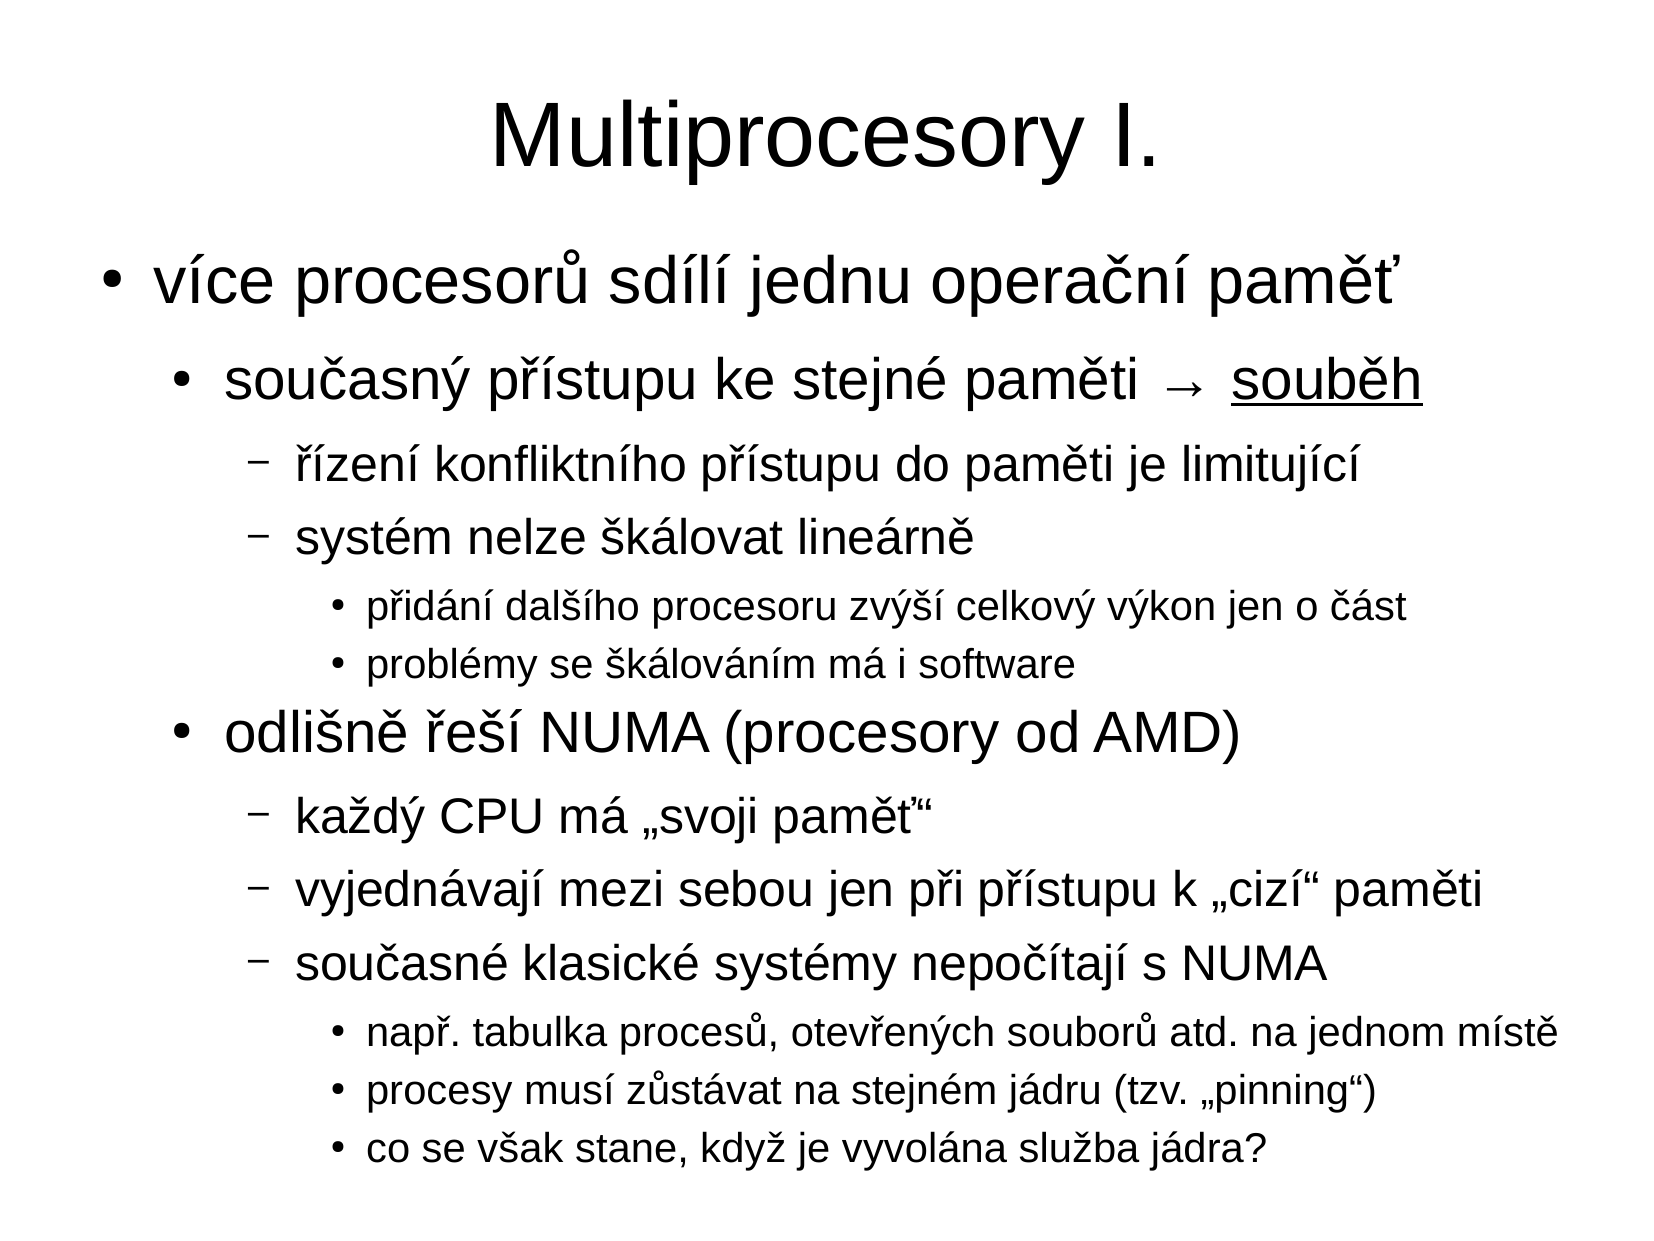

# Multiprocesory I.
více procesorů sdílí jednu operační paměť
současný přístupu ke stejné paměti → souběh
řízení konfliktního přístupu do paměti je limitující
systém nelze škálovat lineárně
přidání dalšího procesoru zvýší celkový výkon jen o část
problémy se škálováním má i software
odlišně řeší NUMA (procesory od AMD)
každý CPU má „svoji paměť“
vyjednávají mezi sebou jen při přístupu k „cizí“ paměti
současné klasické systémy nepočítají s NUMA
např. tabulka procesů, otevřených souborů atd. na jednom místě
procesy musí zůstávat na stejném jádru (tzv. „pinning“)
co se však stane, když je vyvolána služba jádra?